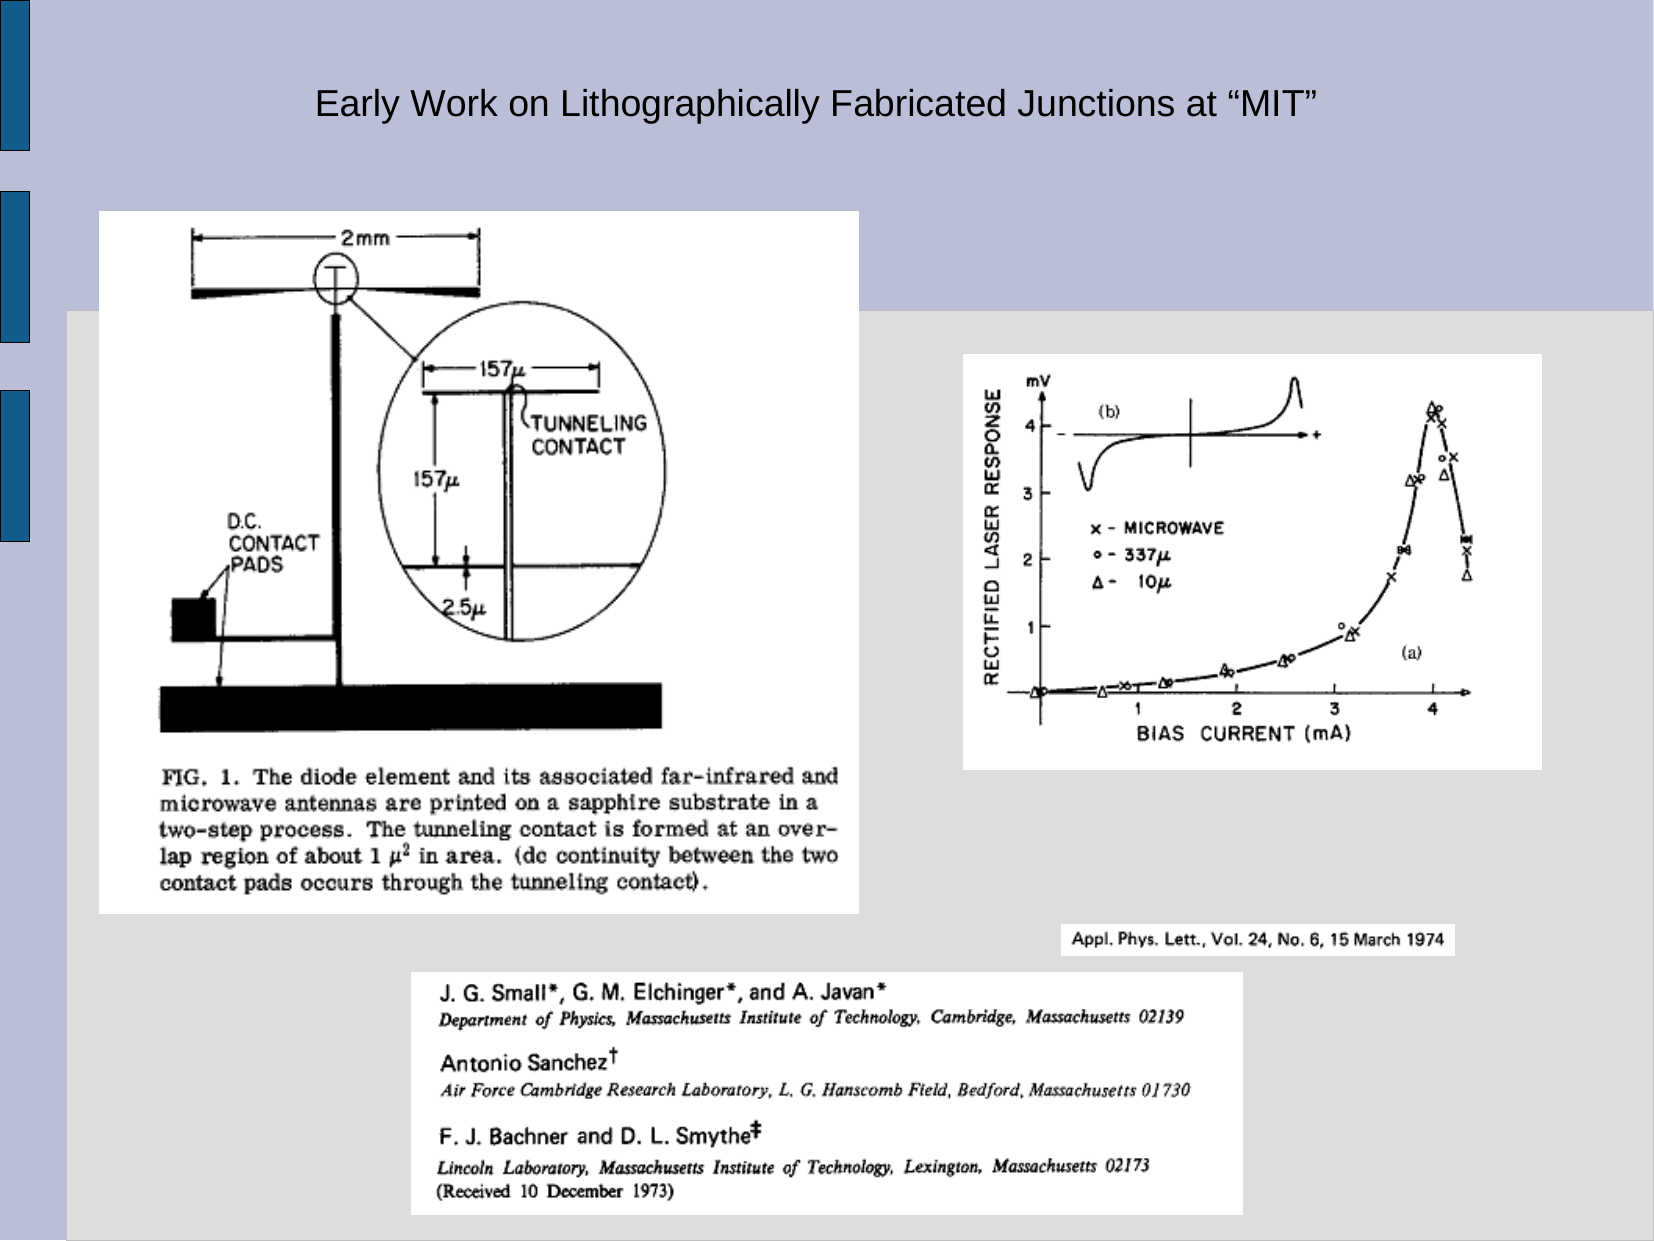

Early Work on Lithographically Fabricated Junctions at “MIT”